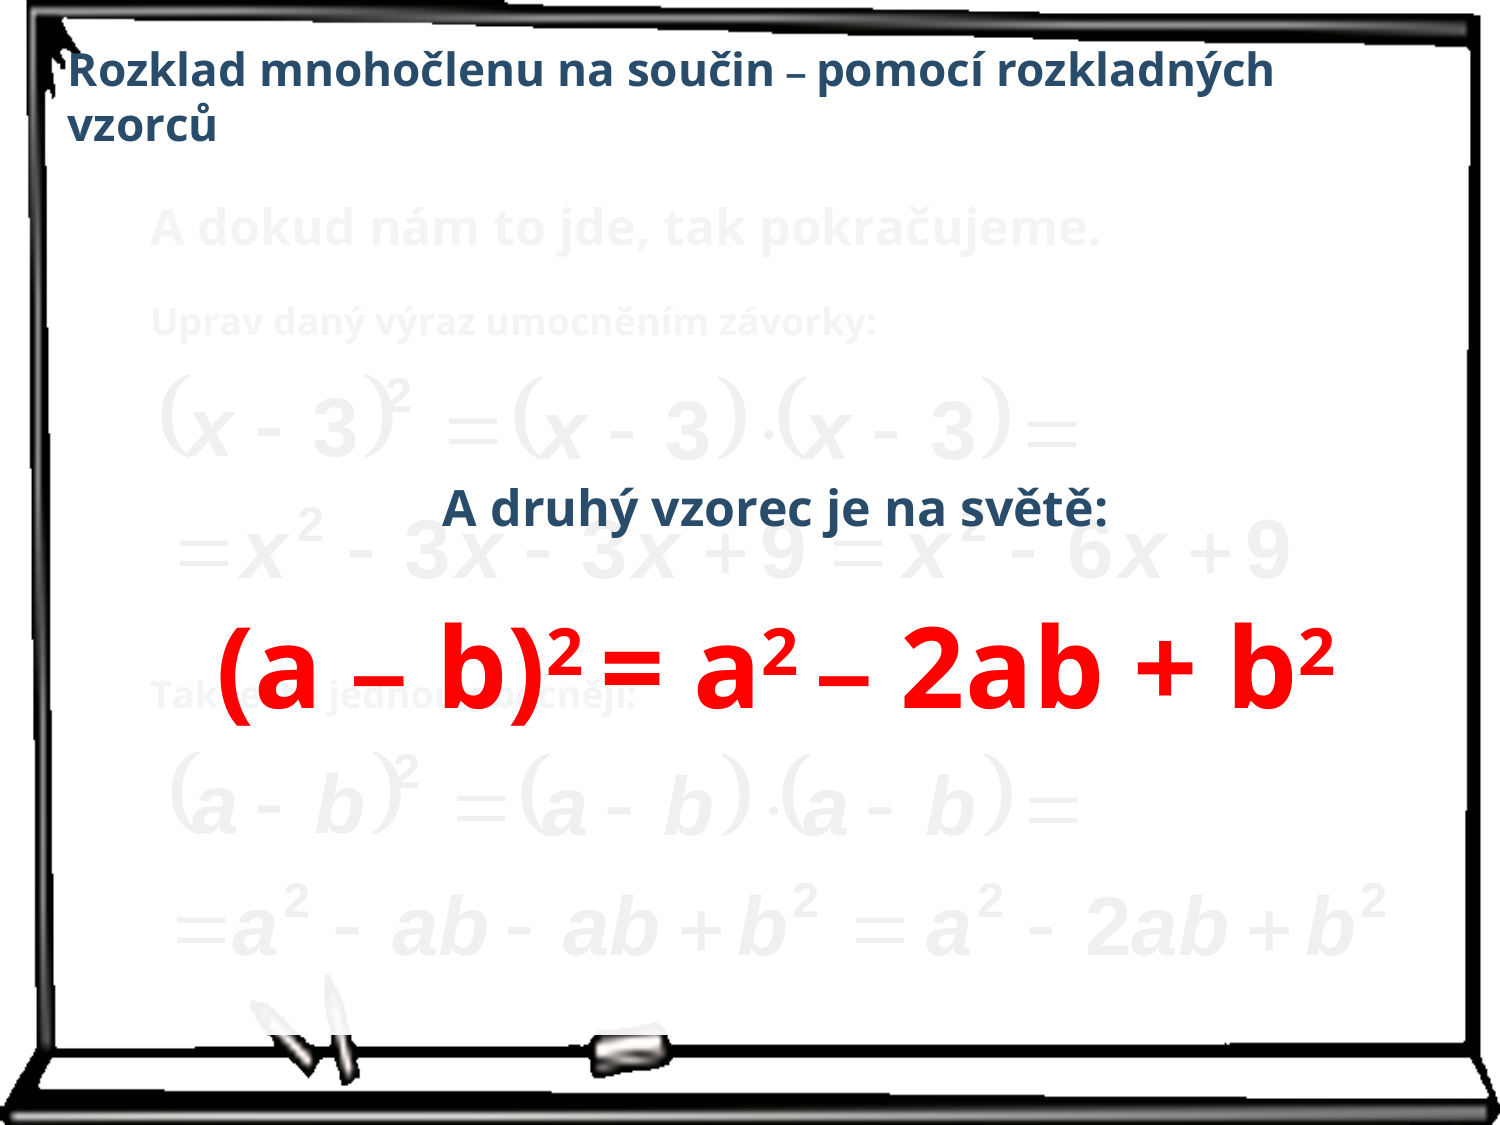

Rozklad mnohočlenu na součin – pomocí rozkladných vzorců
A druhý vzorec je na světě:
(a – b)2 = a2 – 2ab + b2
A dokud nám to jde, tak pokračujeme.
Uprav daný výraz umocněním závorky:
Tak ještě jednou obecněji: